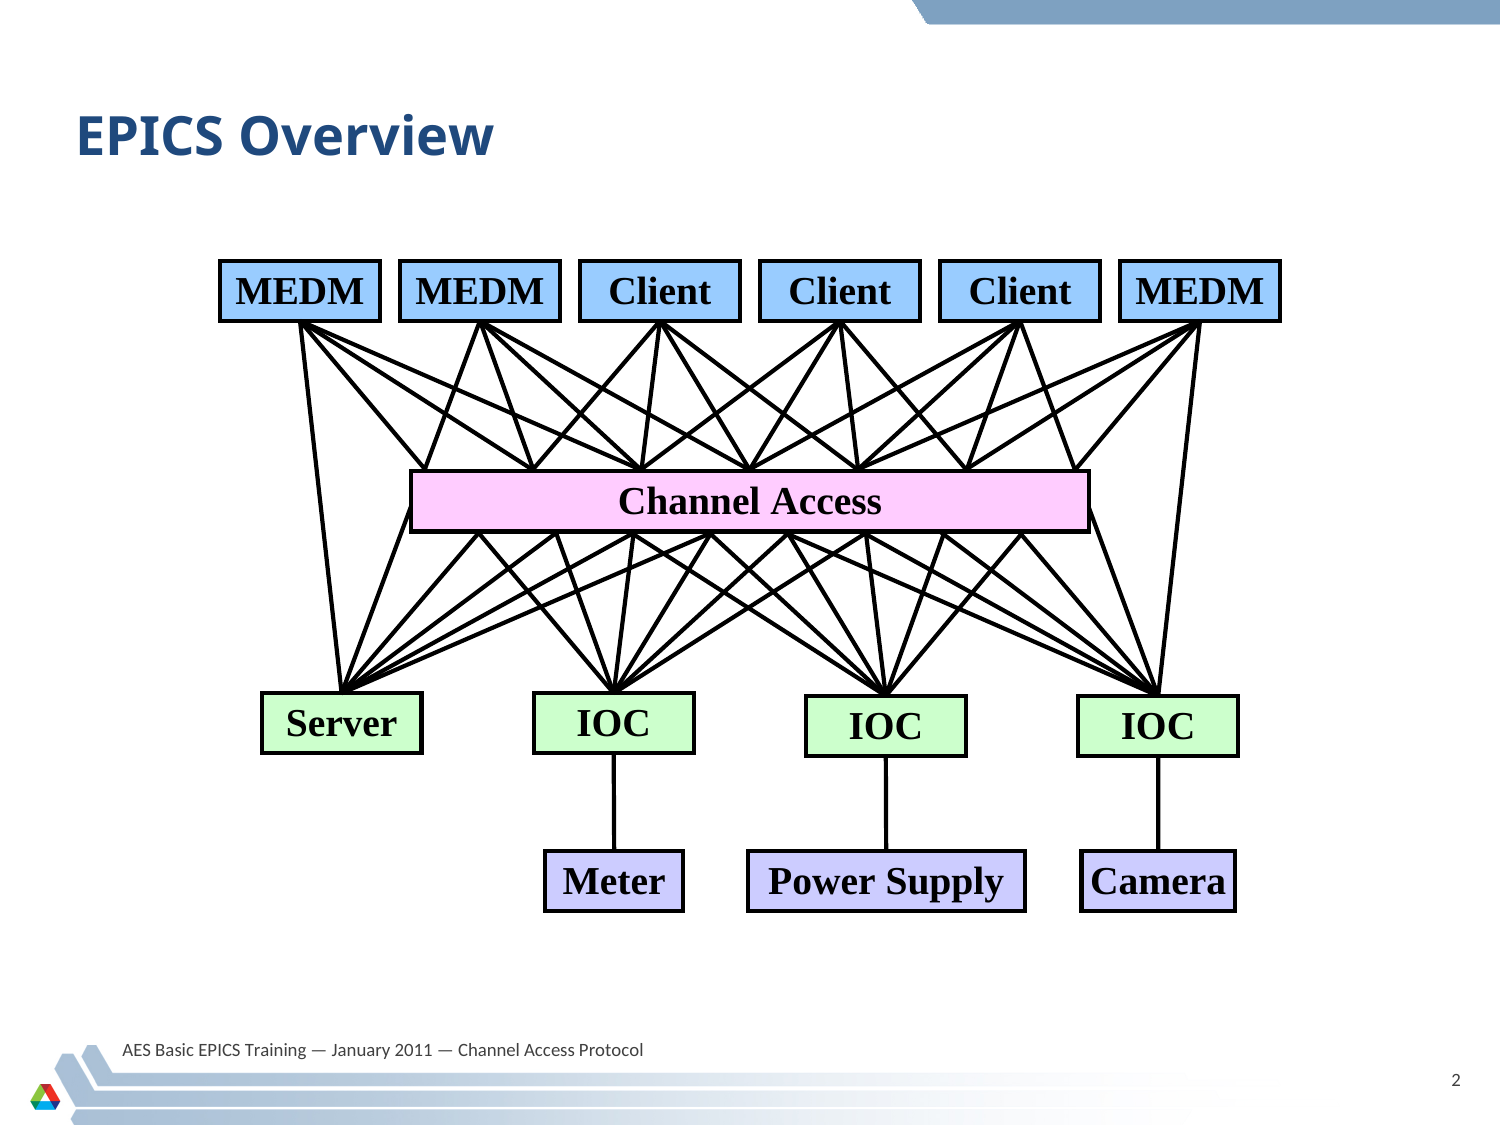

# EPICS Overview
MEDM
MEDM
Client
Client
Client
MEDM
Channel Access
Server
IOC
IOC
IOC
Meter
Power Supply
Camera
AES Basic EPICS Training — January 2011 — Channel Access Protocol
2